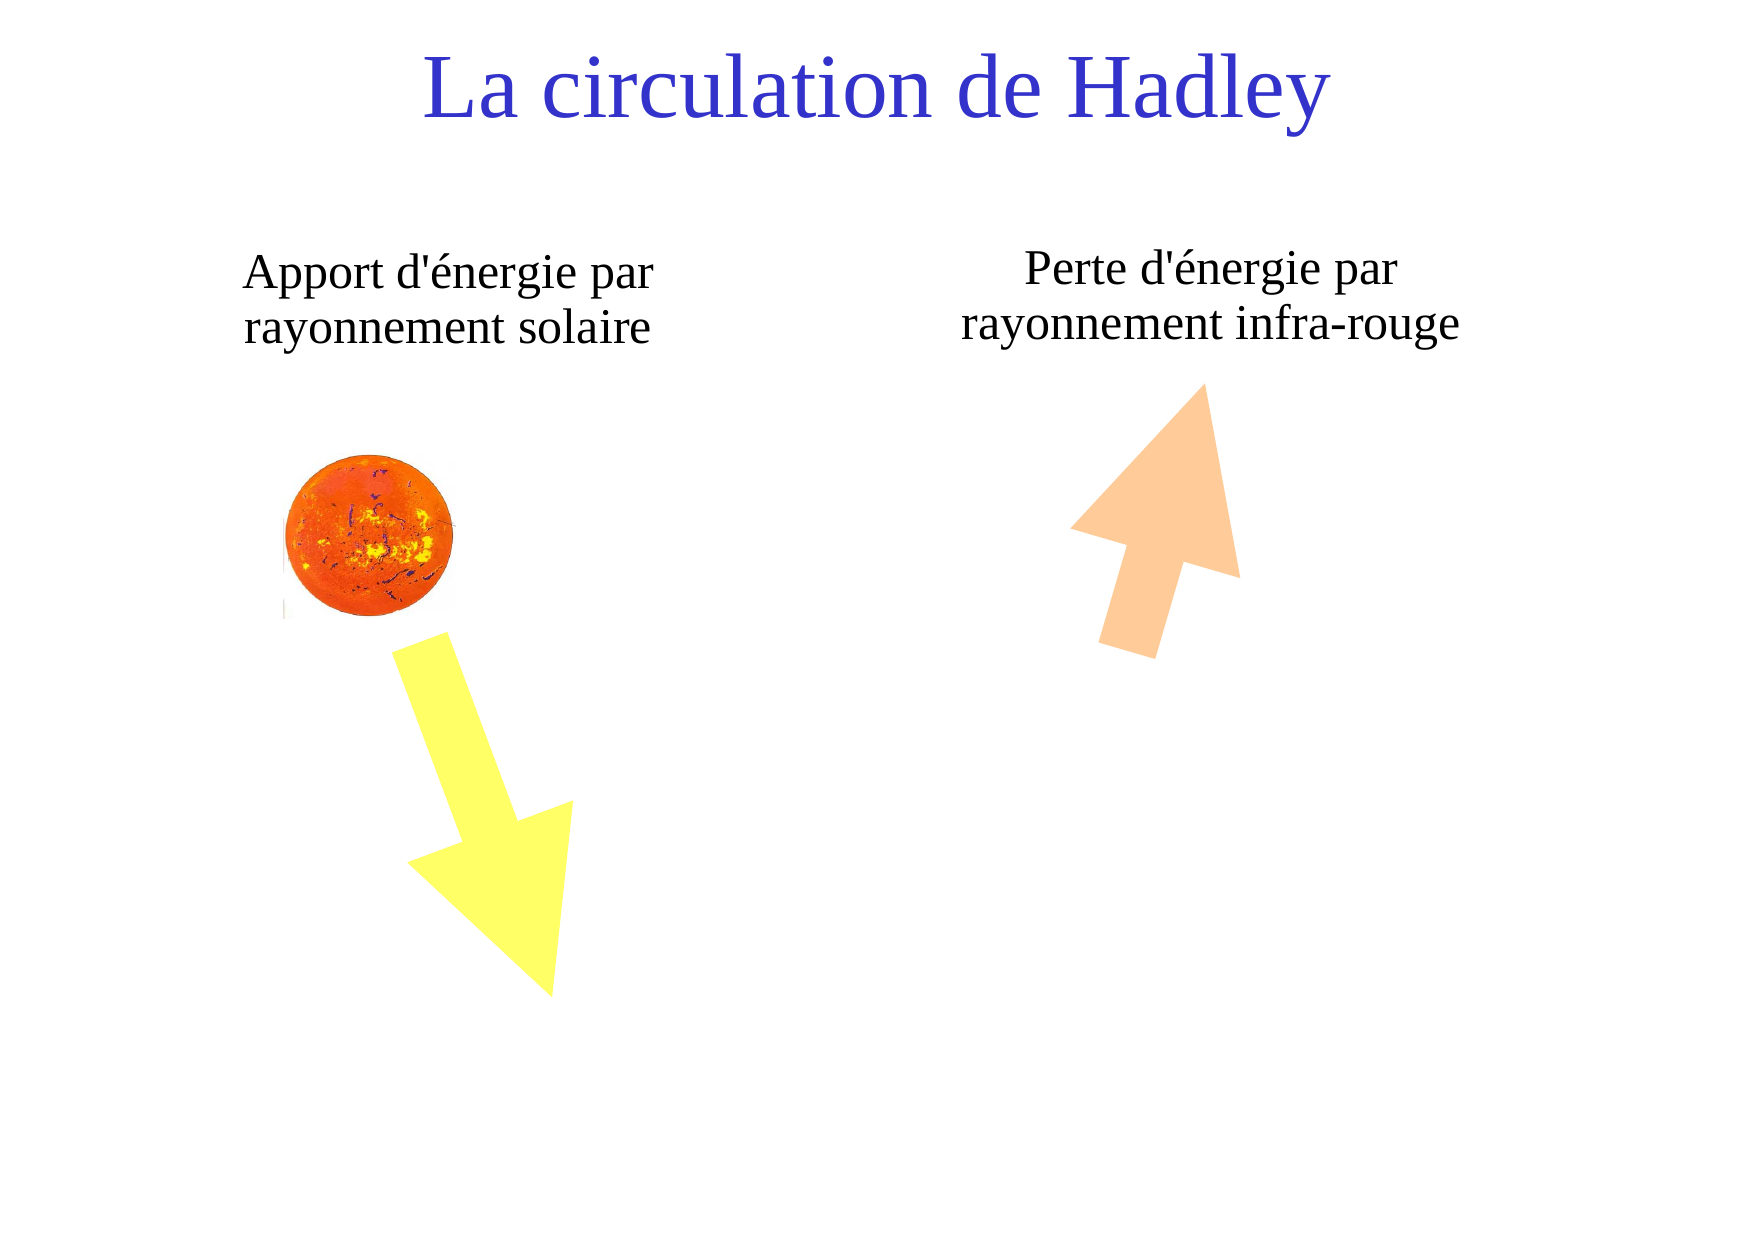

# La circulation de Hadley
Perte d'énergie par
rayonnement infra-rouge
Apport d'énergie par
rayonnement solaire